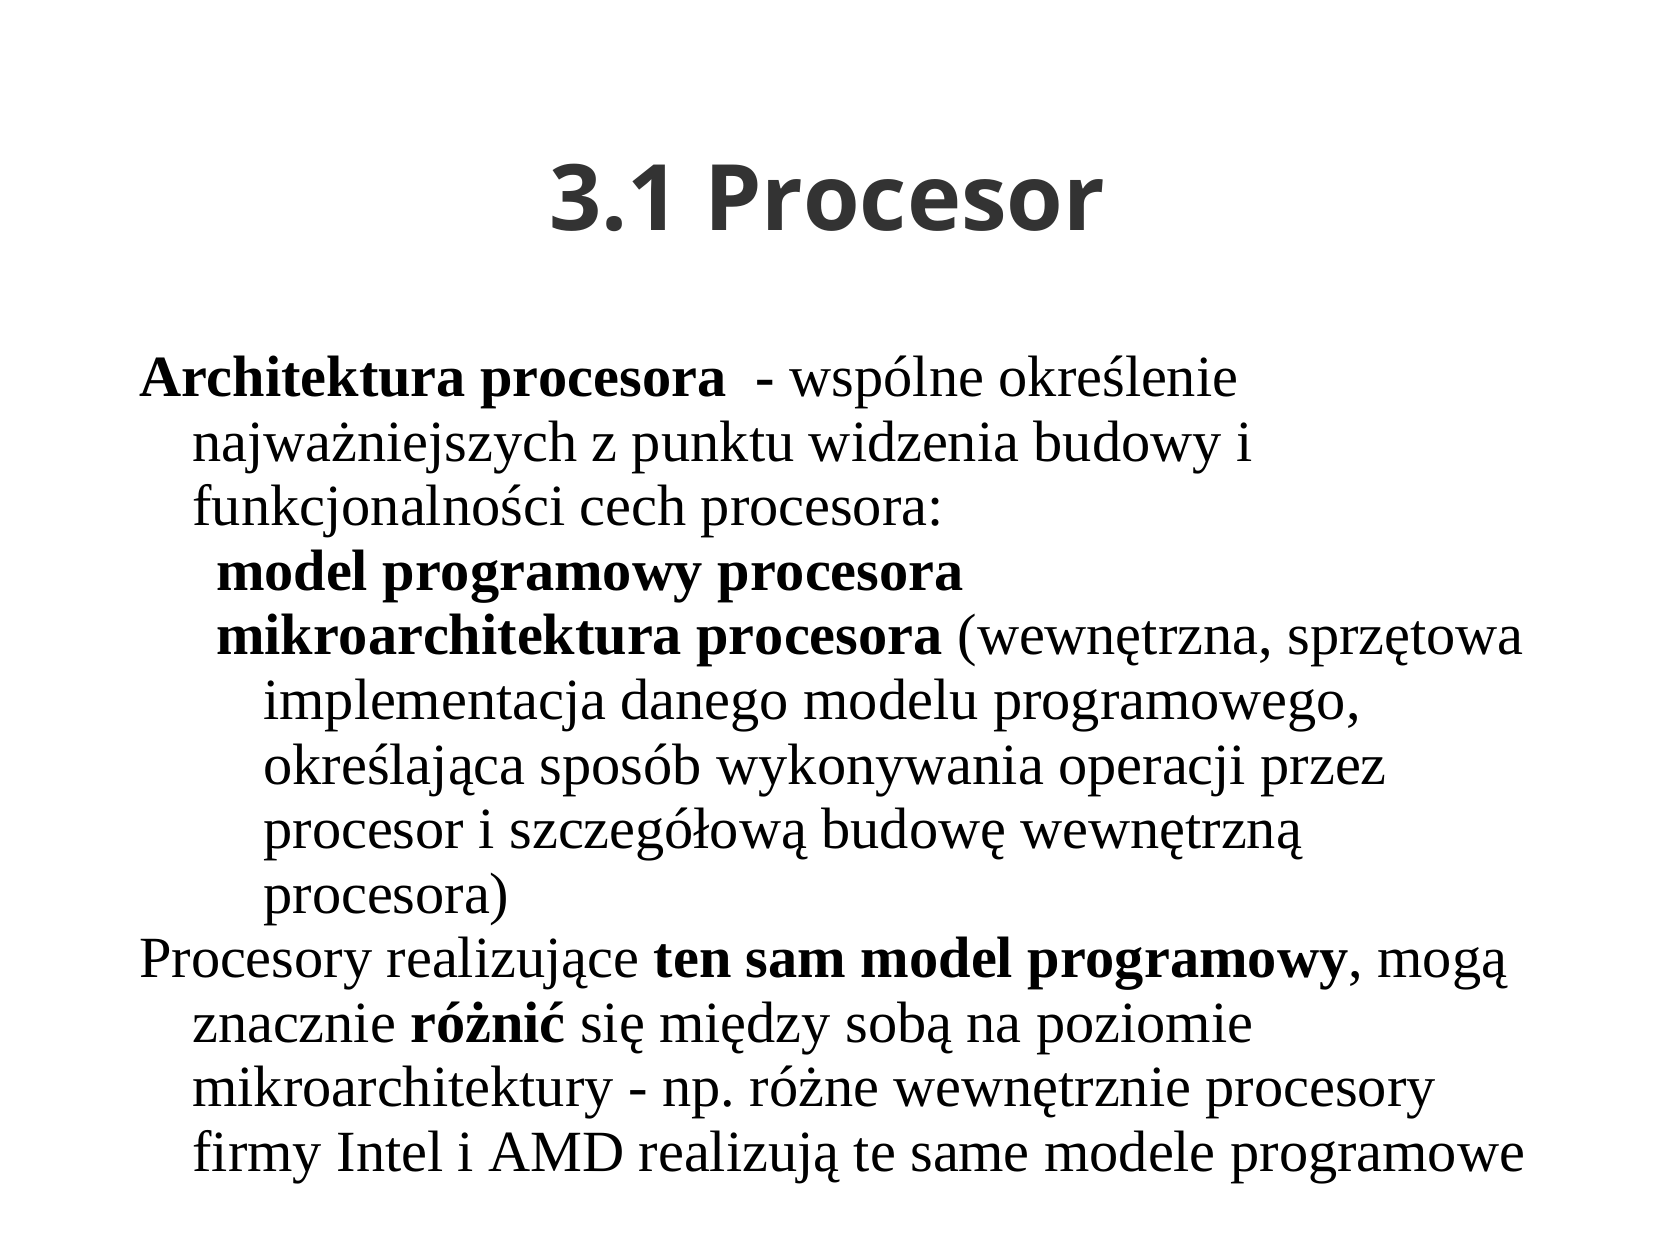

# 3.1 Procesor
Architektura procesora - wspólne określenie najważniejszych z punktu widzenia budowy i funkcjonalności cech procesora:
model programowy procesora
mikroarchitektura procesora (wewnętrzna, sprzętowa implementacja danego modelu programowego, określająca sposób wykonywania operacji przez procesor i szczegółową budowę wewnętrzną procesora)
Procesory realizujące ten sam model programowy, mogą znacznie różnić się między sobą na poziomie mikroarchitektury - np. różne wewnętrznie procesory firmy Intel i AMD realizują te same modele programowe